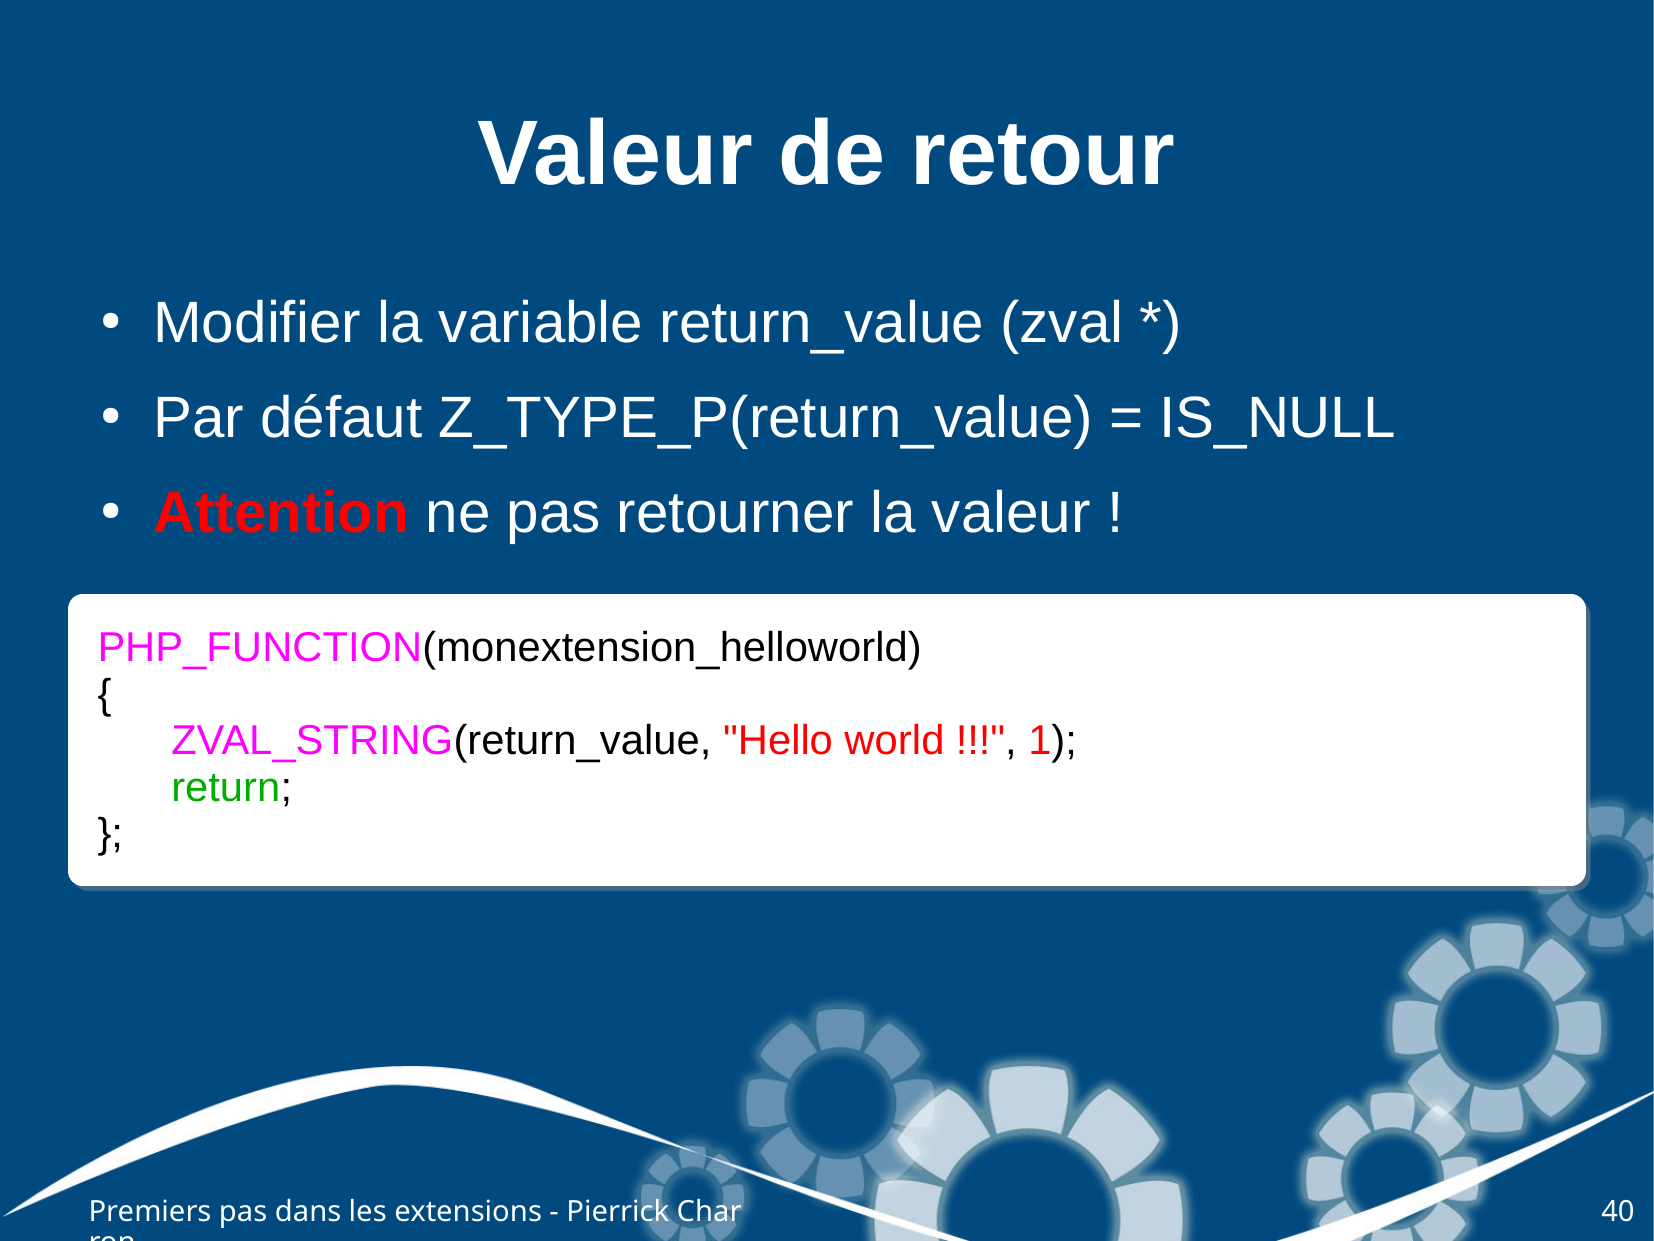

# Valeur de retour
Modifier la variable return_value (zval *)
Par défaut Z_TYPE_P(return_value) = IS_NULL
Attention ne pas retourner la valeur !
PHP_FUNCTION(monextension_helloworld)
{
	ZVAL_STRING(return_value, "Hello world !!!", 1);
	return;
};
Premiers pas dans les extensions - Pierrick Charron
40